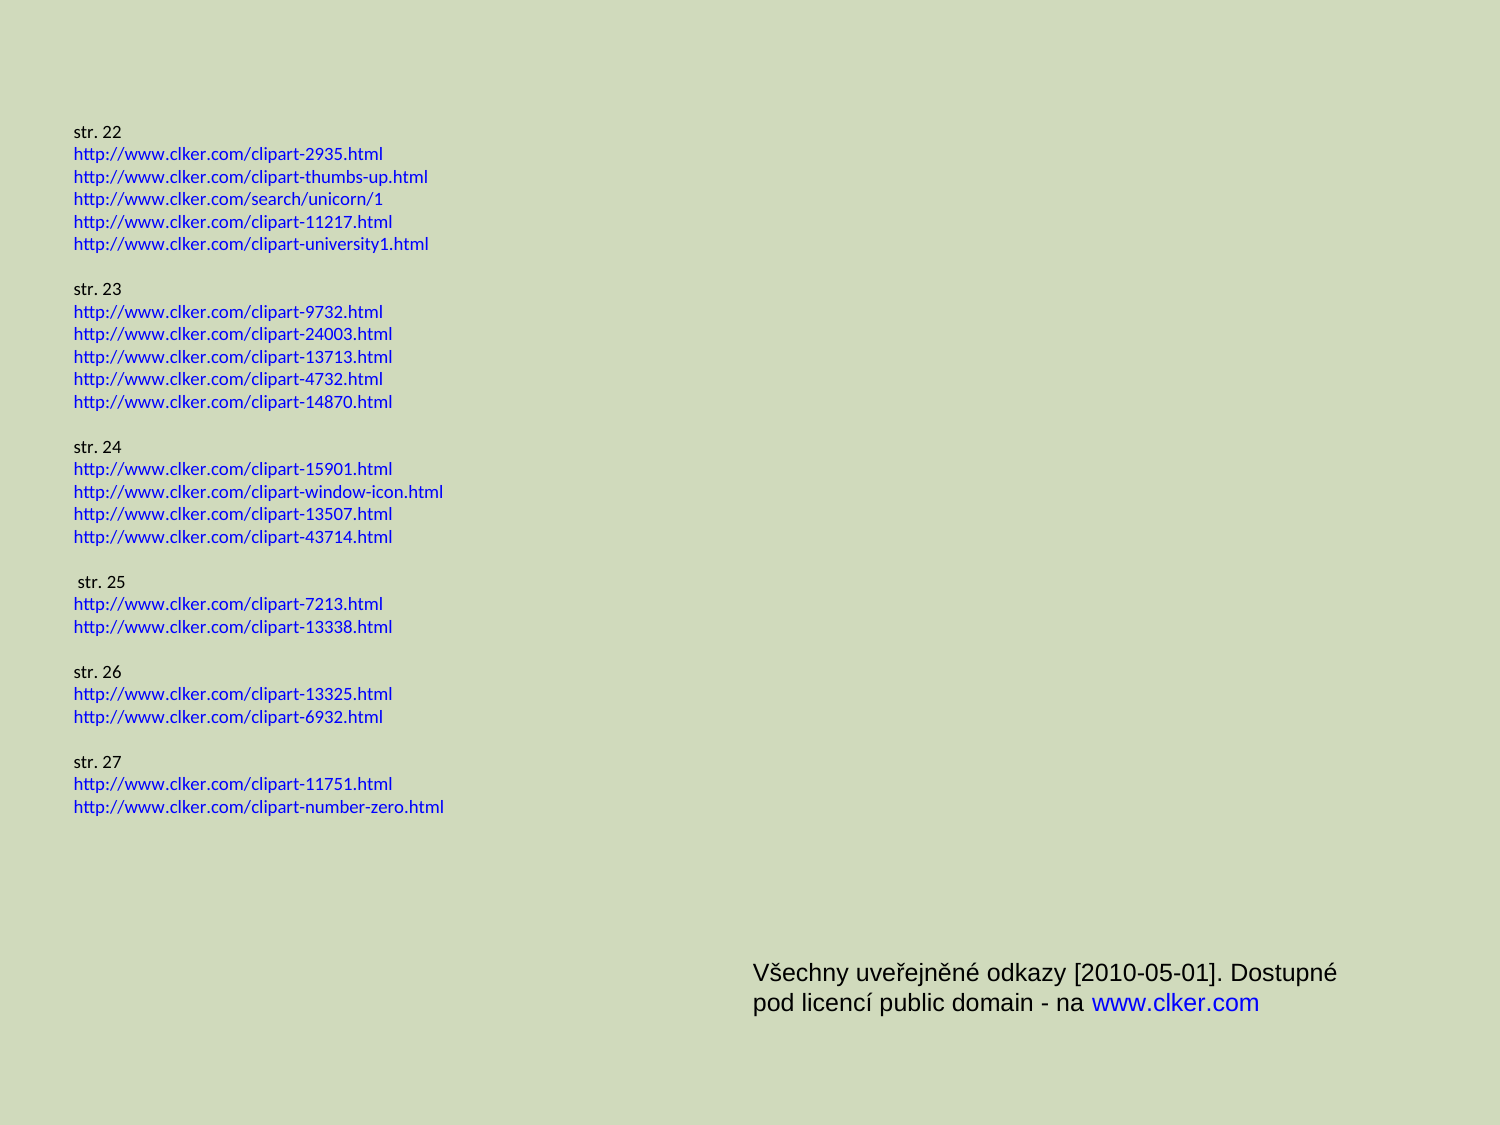

# str. 22 http://www.clker.com/clipart-2935.html http://www.clker.com/clipart-thumbs-up.html http://www.clker.com/search/unicorn/1 http://www.clker.com/clipart-11217.html http://www.clker.com/clipart-university1.html str. 23 http://www.clker.com/clipart-9732.html http://www.clker.com/clipart-24003.html http://www.clker.com/clipart-13713.html http://www.clker.com/clipart-4732.html http://www.clker.com/clipart-14870.html str. 24 http://www.clker.com/clipart-15901.html http://www.clker.com/clipart-window-icon.html http://www.clker.com/clipart-13507.html http://www.clker.com/clipart-43714.html str. 25 http://www.clker.com/clipart-7213.html http://www.clker.com/clipart-13338.html str. 26 http://www.clker.com/clipart-13325.html http://www.clker.com/clipart-6932.html str. 27 http://www.clker.com/clipart-11751.html http://www.clker.com/clipart-number-zero.html
Všechny uveřejněné odkazy [2010-05-01]. Dostupné pod licencí public domain - na www.clker.com